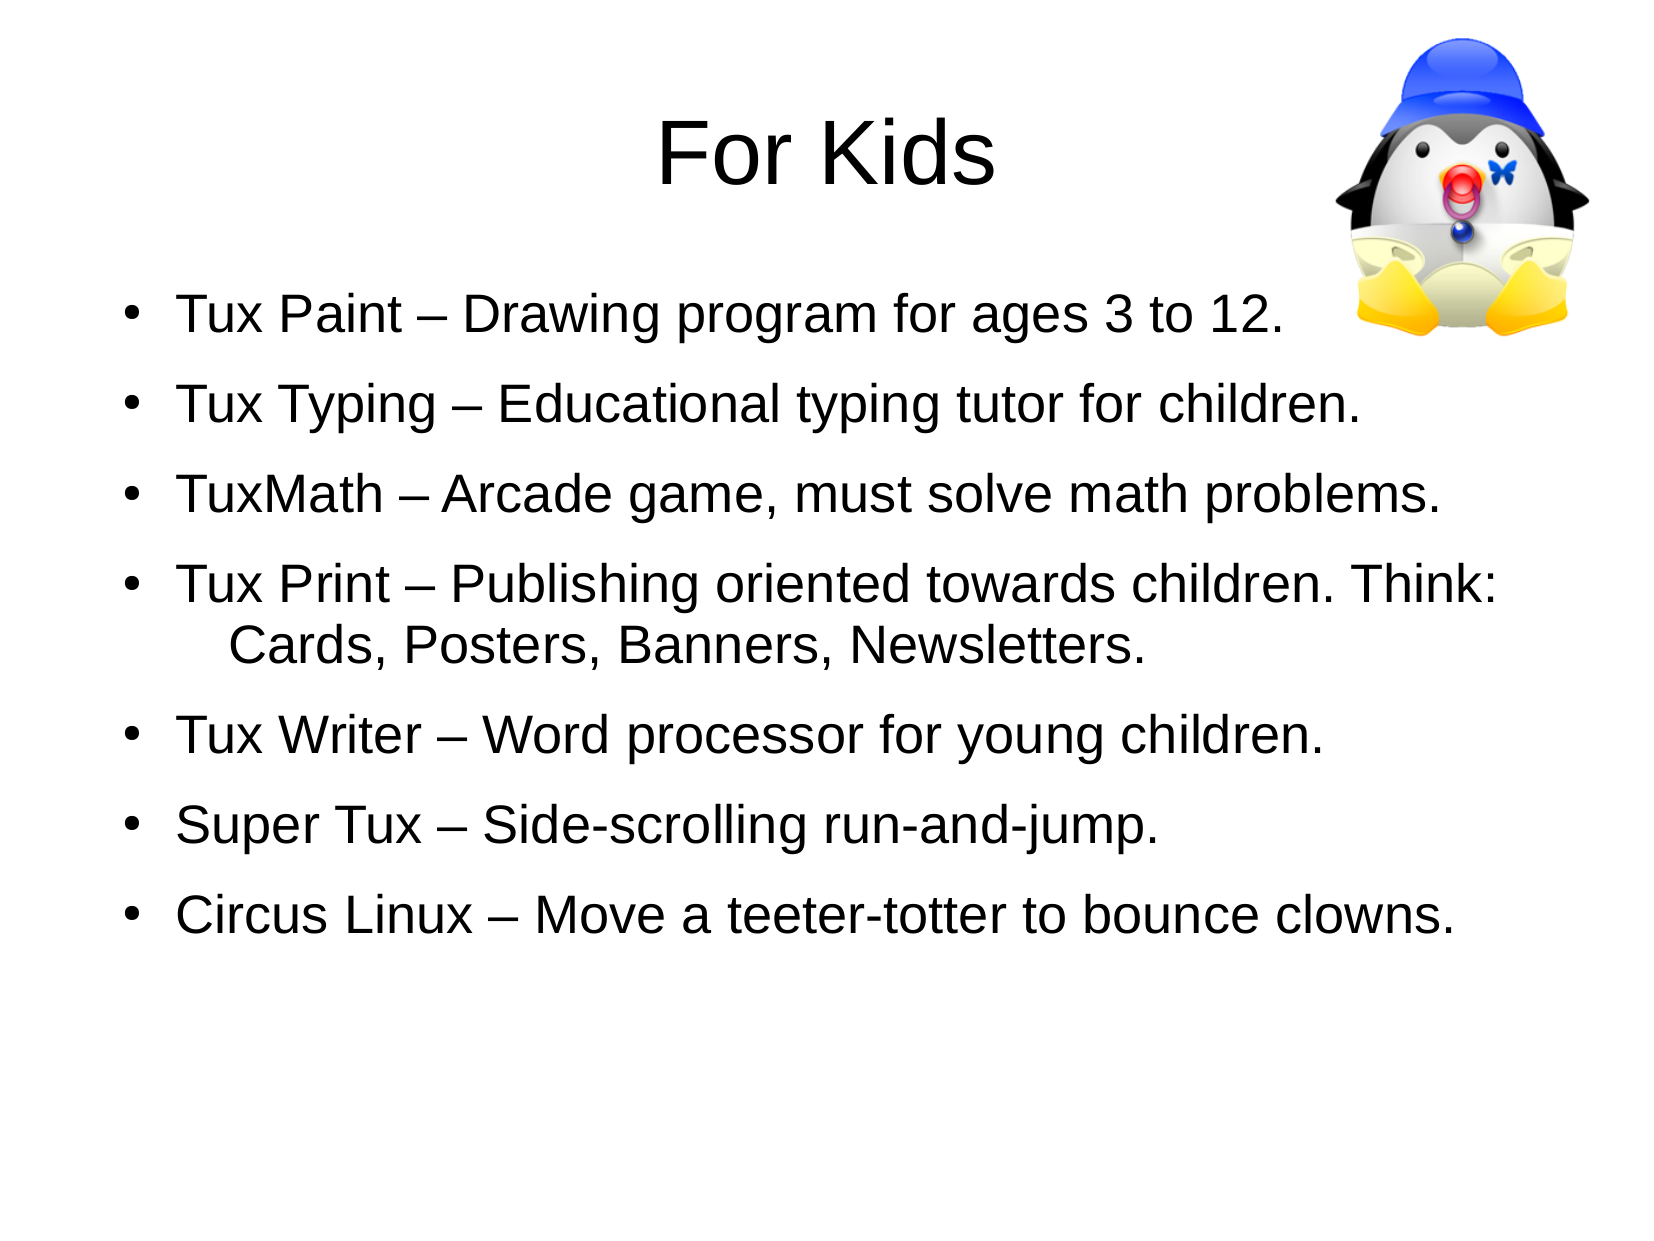

# For Kids
Tux Paint – Drawing program for ages 3 to 12.
Tux Typing – Educational typing tutor for children.
TuxMath – Arcade game, must solve math problems.
Tux Print – Publishing oriented towards children. Think: Cards, Posters, Banners, Newsletters.
Tux Writer – Word processor for young children.
Super Tux – Side-scrolling run-and-jump.
Circus Linux – Move a teeter-totter to bounce clowns.